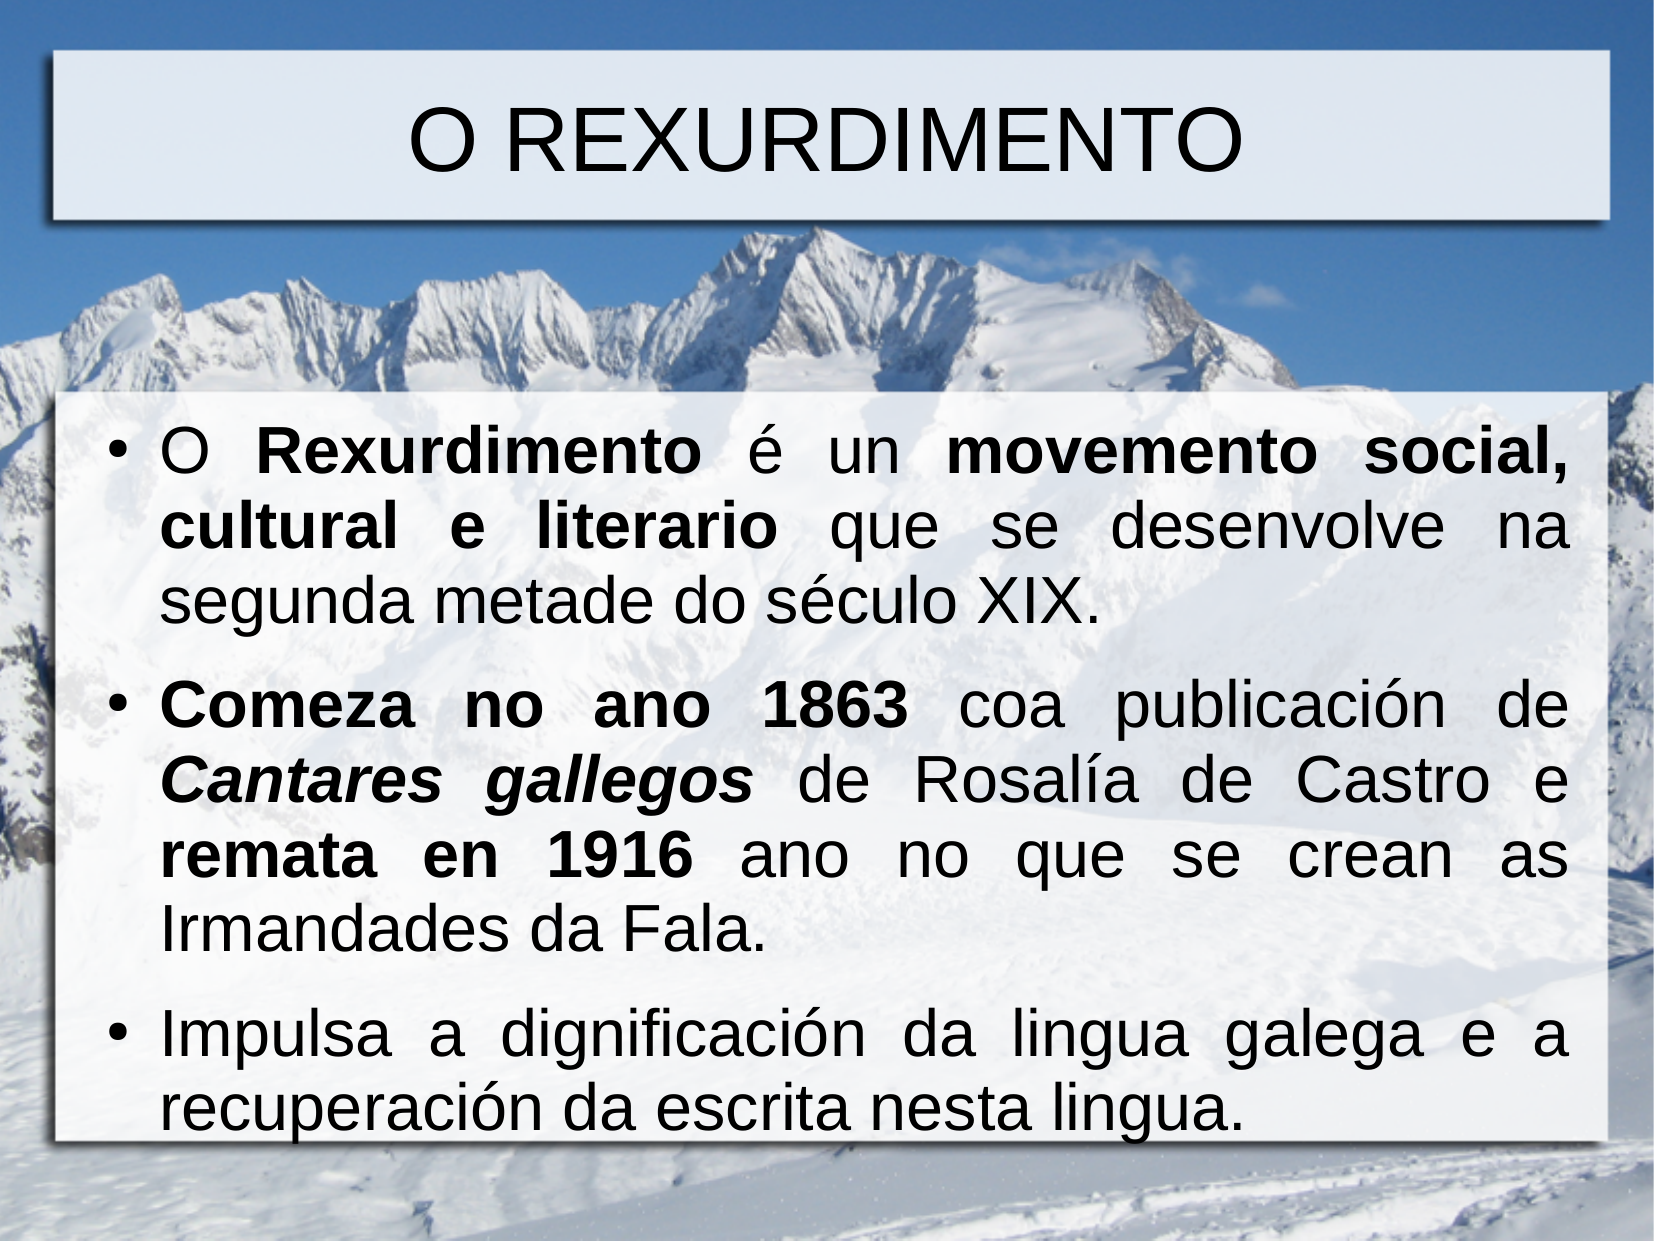

# O REXURDIMENTO
O Rexurdimento é un movemento social, cultural e literario que se desenvolve na segunda metade do século XIX.
Comeza no ano 1863 coa publicación de Cantares gallegos de Rosalía de Castro e remata en 1916 ano no que se crean as Irmandades da Fala.
Impulsa a dignificación da lingua galega e a recuperación da escrita nesta lingua.